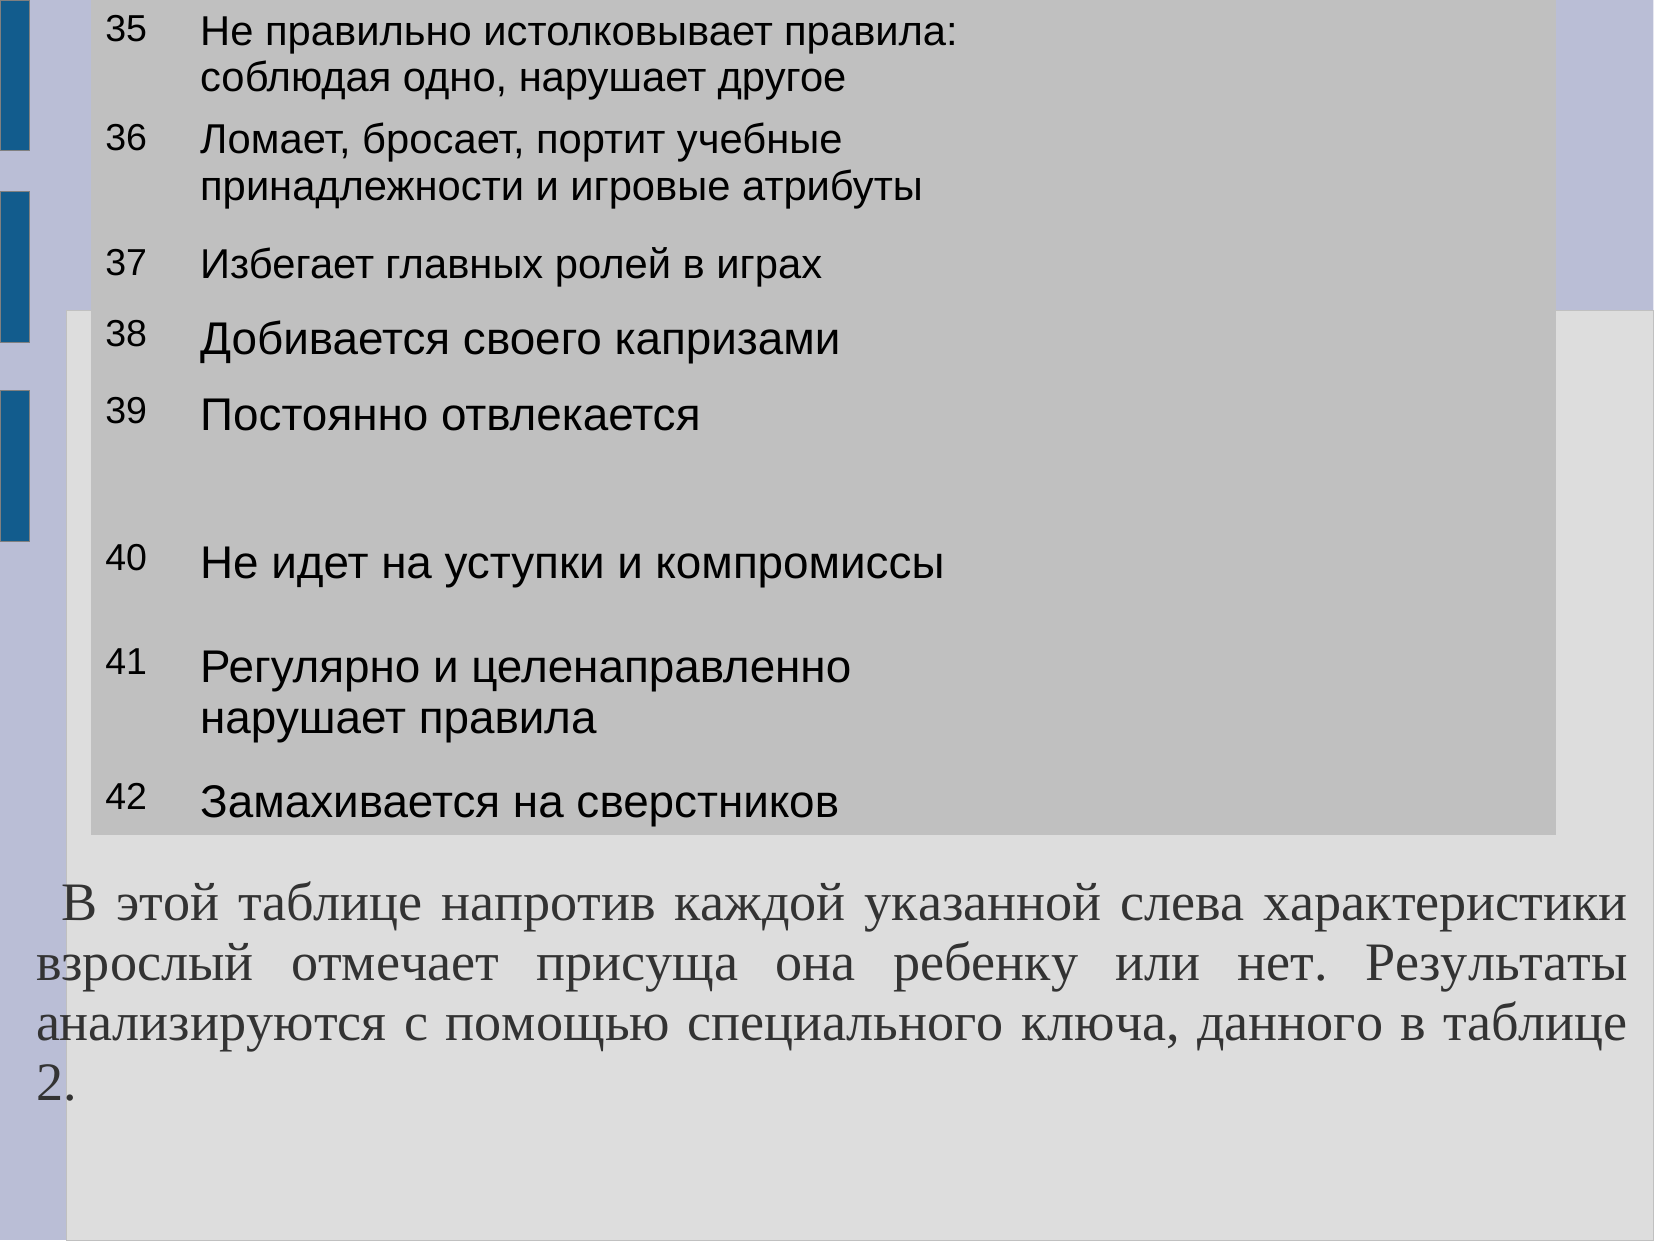

| 35 | Не правильно истолковывает правила: со­блюдая одно, нарушает другое | | |
| --- | --- | --- | --- |
| 36 | Ломает, бросает, портит учебные принад­лежности и игровые атрибуты | | |
| 37 | Избегает главных ролей в играх | | |
| 38 | Добивается своего капризами | | |
| 39 | Постоянно отвлекается | | |
| 40 | Не идет на уступки и компромиссы | | |
| 41 | Регулярно и целенаправленно нарушает правила | | |
| 42 | Замахивается на сверстников | | |
#
В этой таблице напротив каждой указанной слева характеристики взрослый отмечает присуща она ребенку или нет. Результаты анализируются с помощью специального ключа, данного в таблице 2.